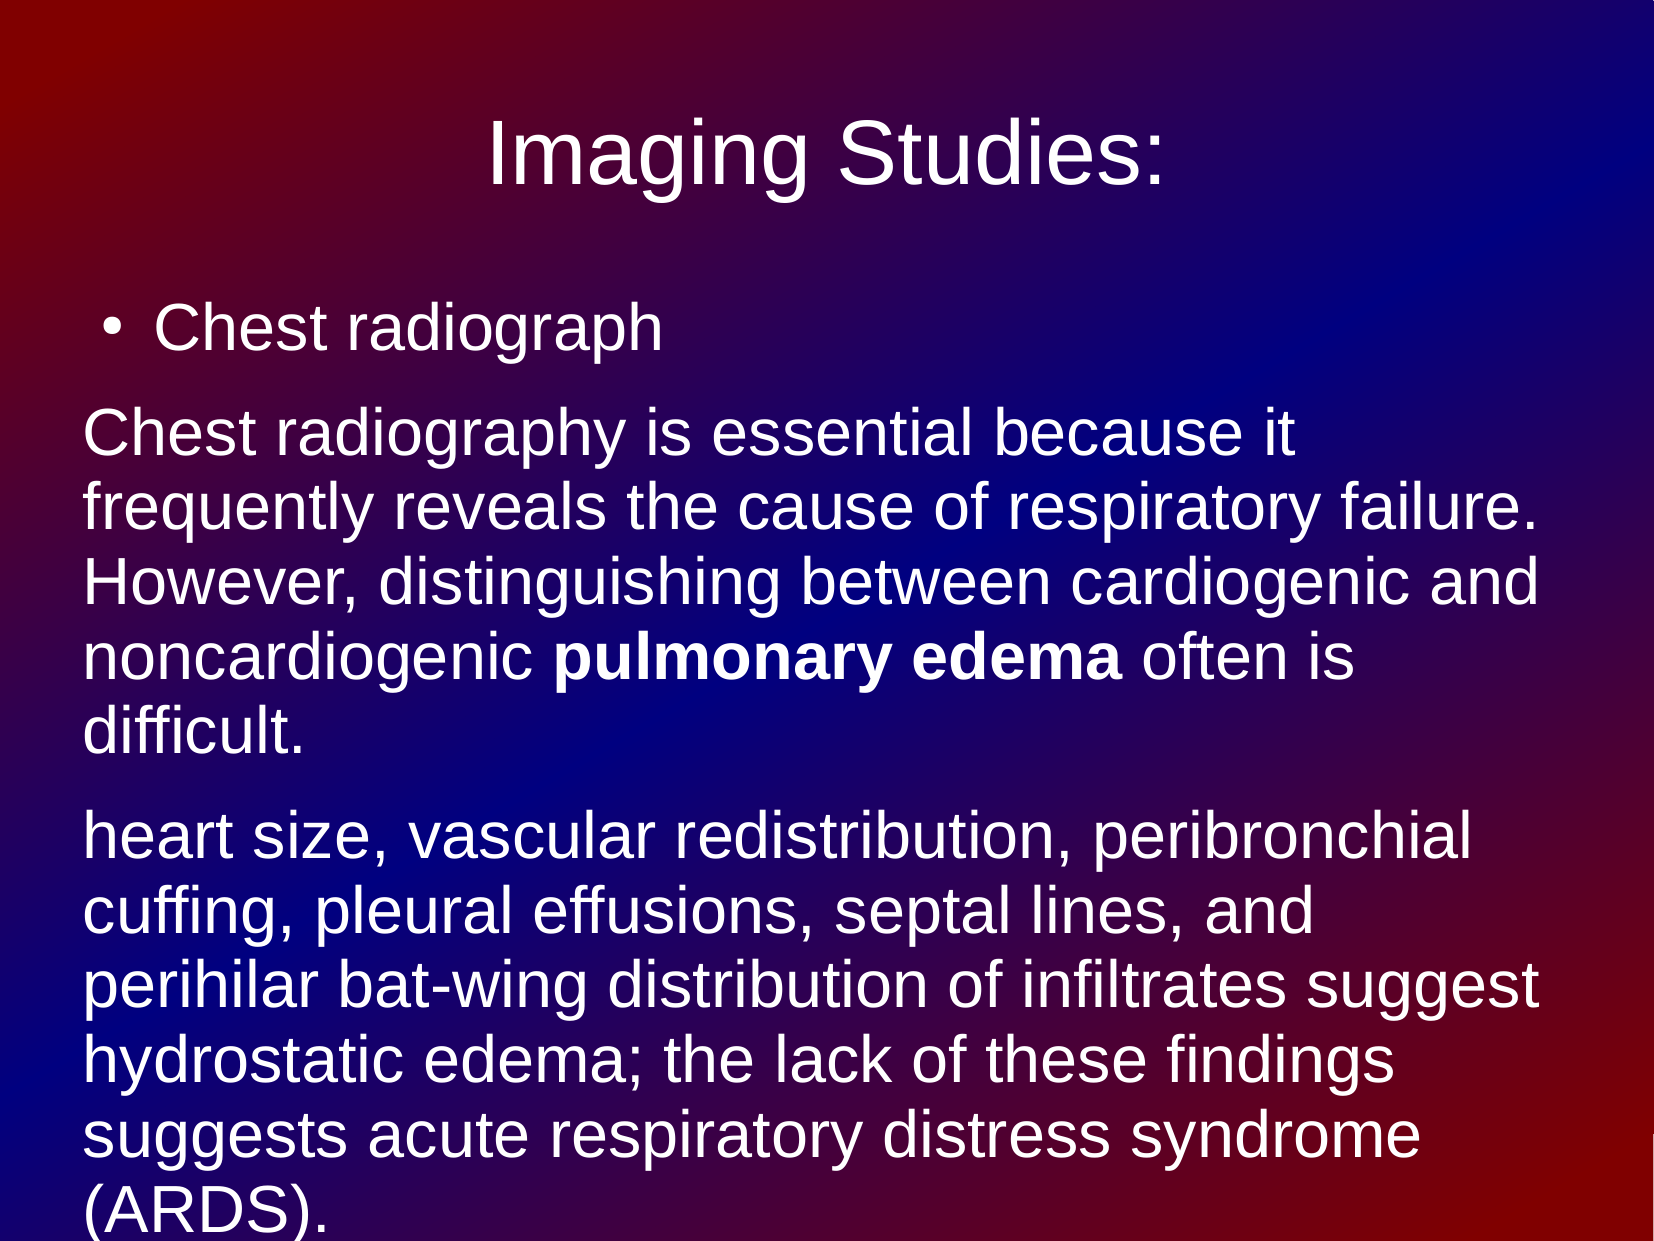

# Imaging Studies:
Chest radiograph
Chest radiography is essential because it frequently reveals the cause of respiratory failure. However, distinguishing between cardiogenic and noncardiogenic pulmonary edema often is difficult.
heart size, vascular redistribution, peribronchial cuffing, pleural effusions, septal lines, and perihilar bat-wing distribution of infiltrates suggest hydrostatic edema; the lack of these findings suggests acute respiratory distress syndrome (ARDS).